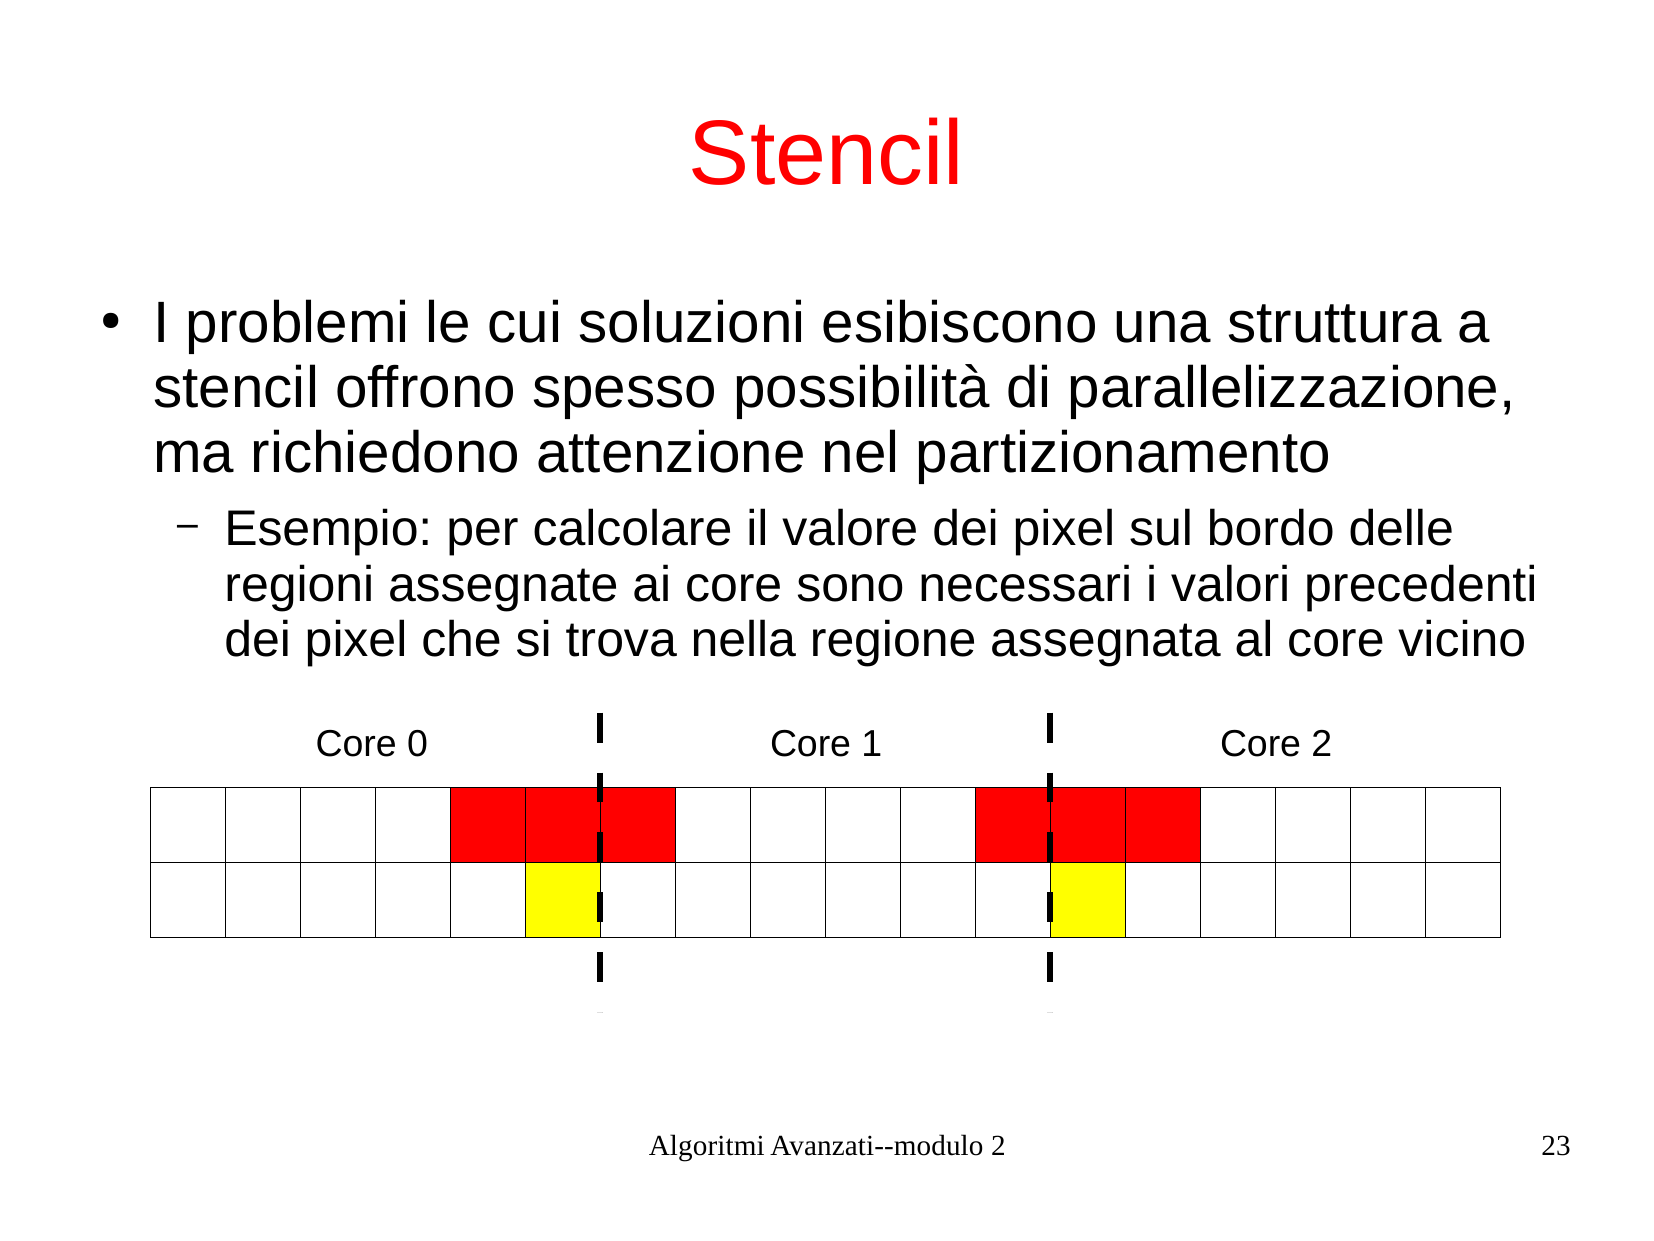

# Stencil
I problemi le cui soluzioni esibiscono una struttura a stencil offrono spesso possibilità di parallelizzazione, ma richiedono attenzione nel partizionamento
Esempio: per calcolare il valore dei pixel sul bordo delle regioni assegnate ai core sono necessari i valori precedenti dei pixel che si trova nella regione assegnata al core vicino
Core 0
Core 1
Core 2
Algoritmi Avanzati--modulo 2
23